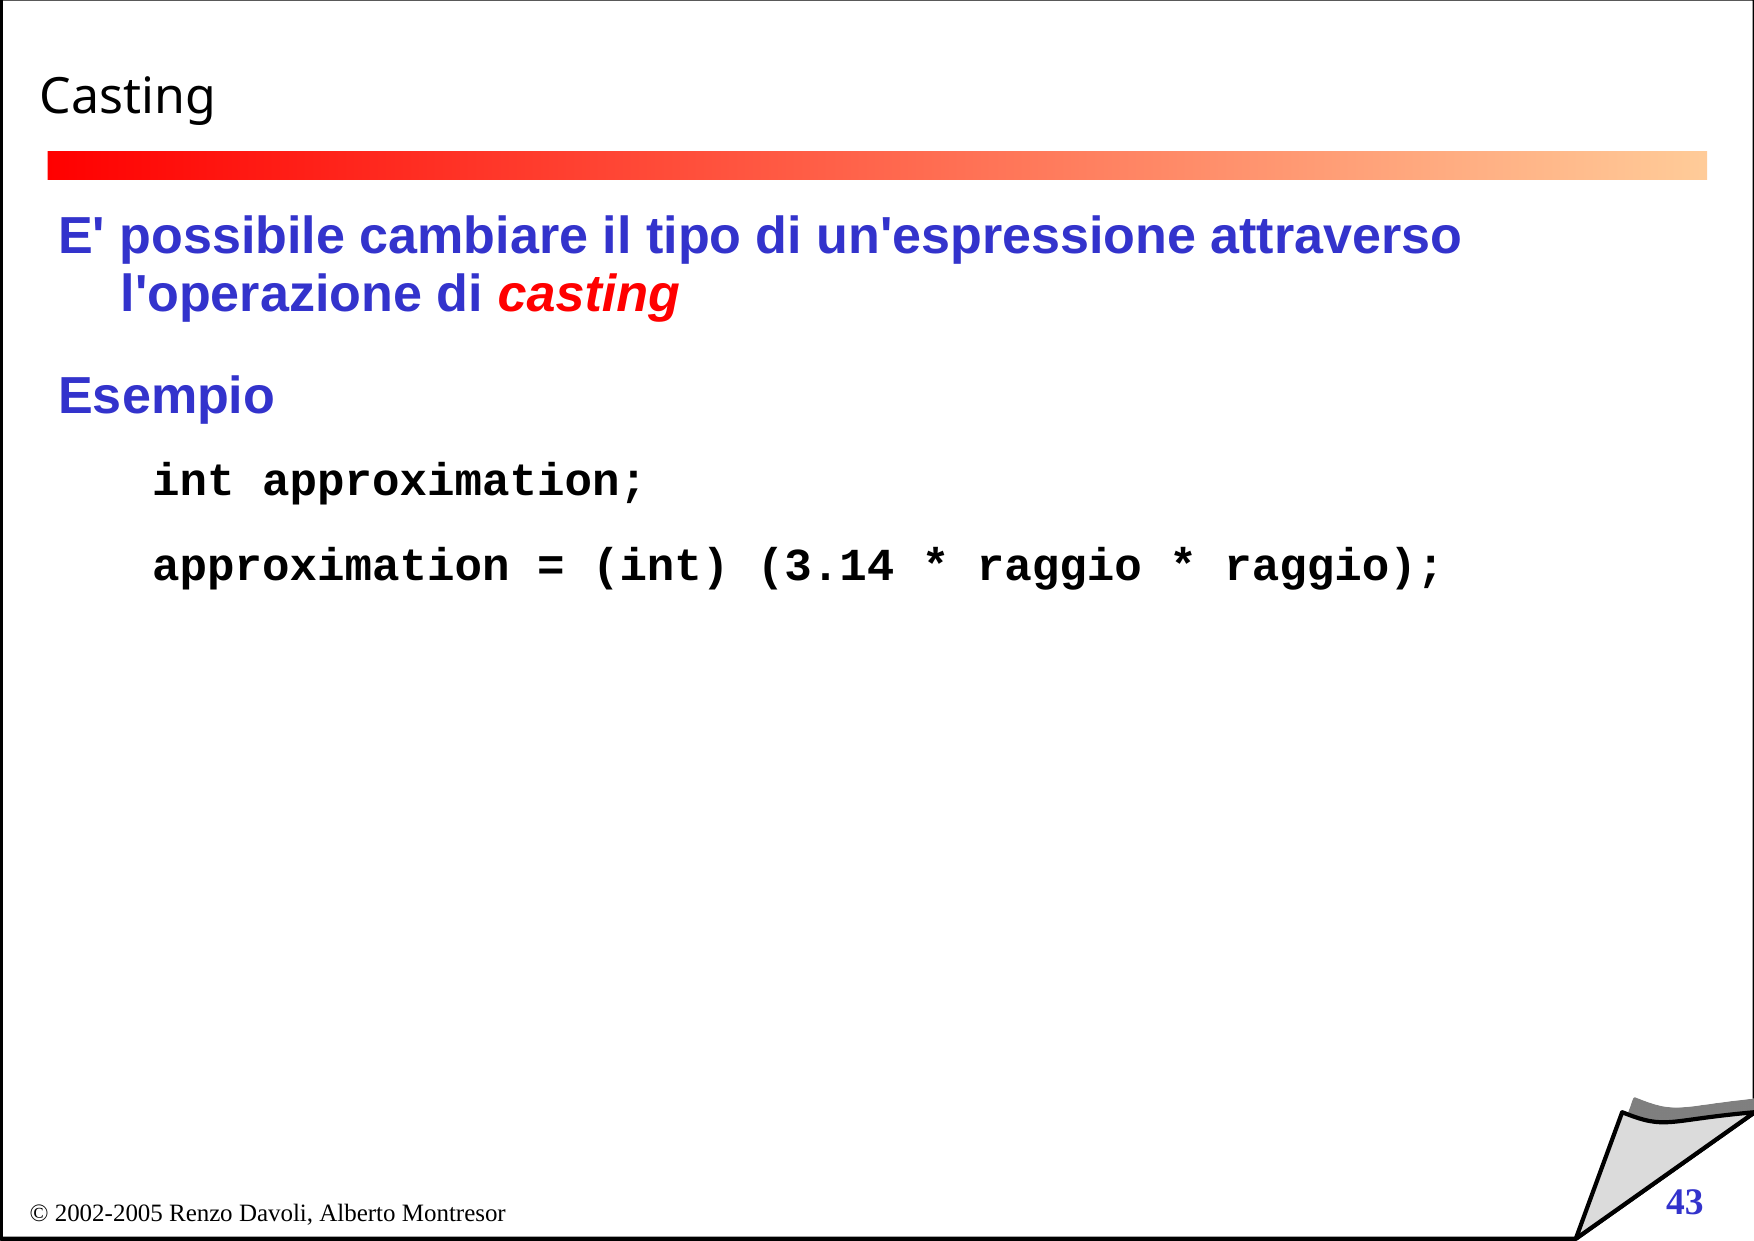

# Casting
E' possibile cambiare il tipo di un'espressione attraverso l'operazione di casting
Esempio
int approximation;
approximation = (int) (3.14 * raggio * raggio);